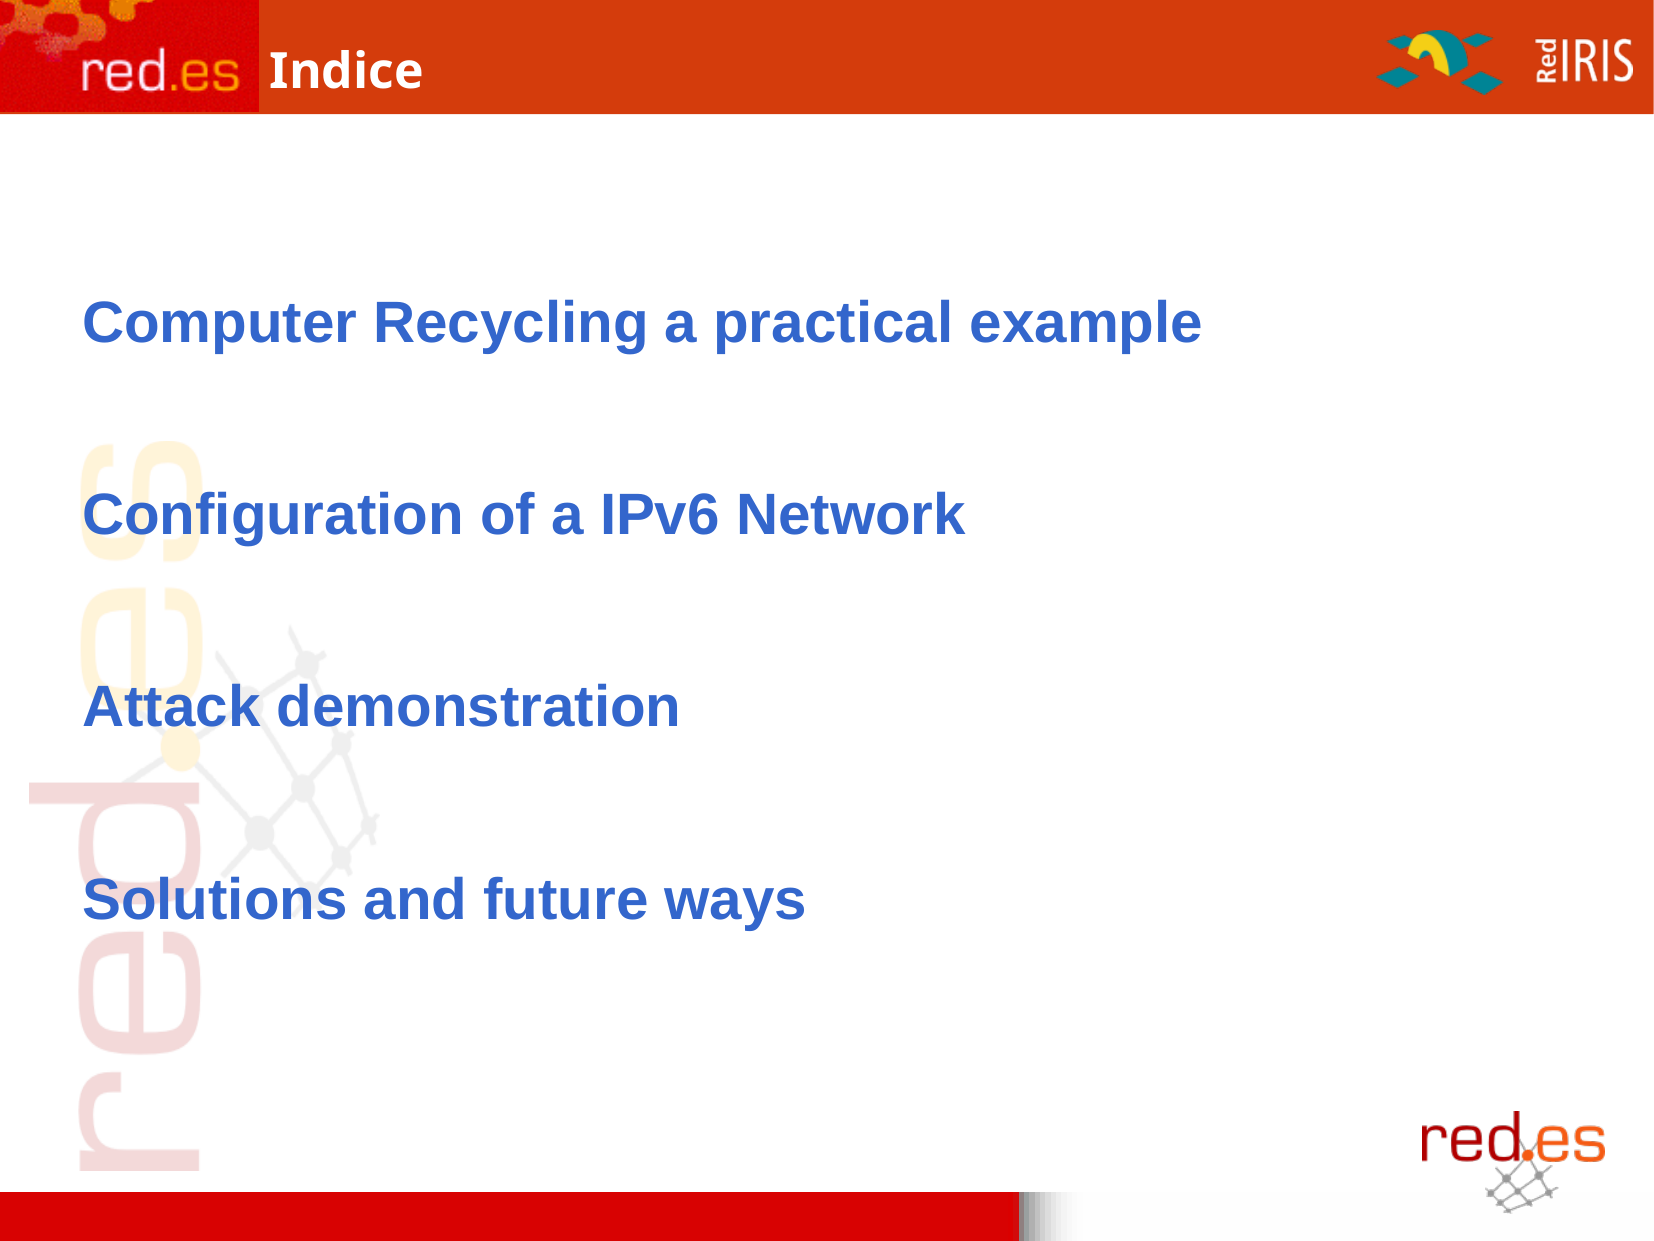

# Indice
Computer Recycling a practical example
Configuration of a IPv6 Network
Attack demonstration
Solutions and future ways